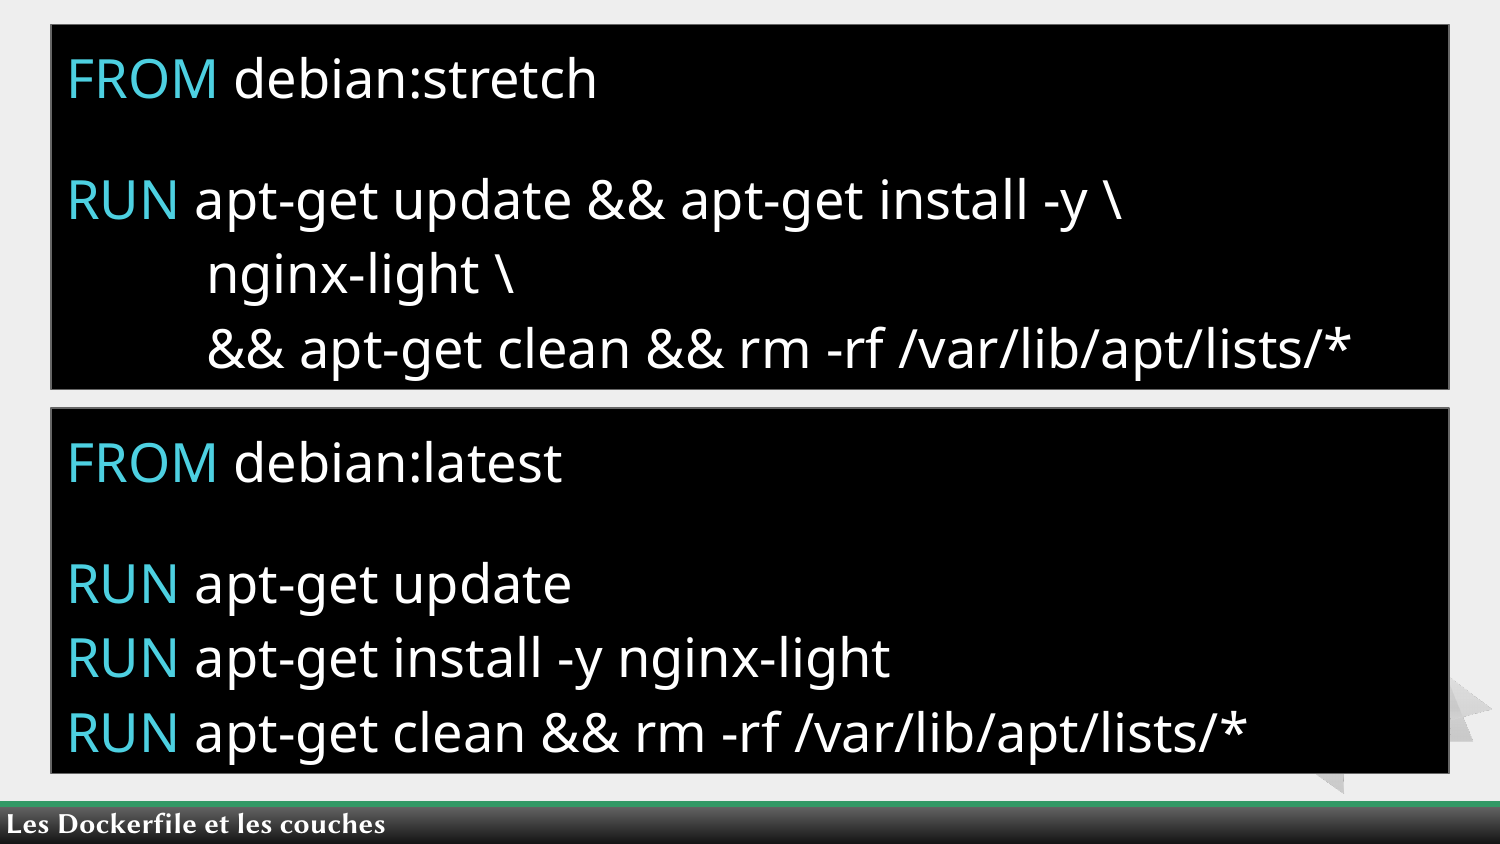

FROM debian:stretch
RUN apt-get update && apt-get install -y \
 nginx-light \
 && apt-get clean && rm -rf /var/lib/apt/lists/*
FROM debian:latest
RUN apt-get update
RUN apt-get install -y nginx-light
RUN apt-get clean && rm -rf /var/lib/apt/lists/*
# Les Dockerfile et les couches